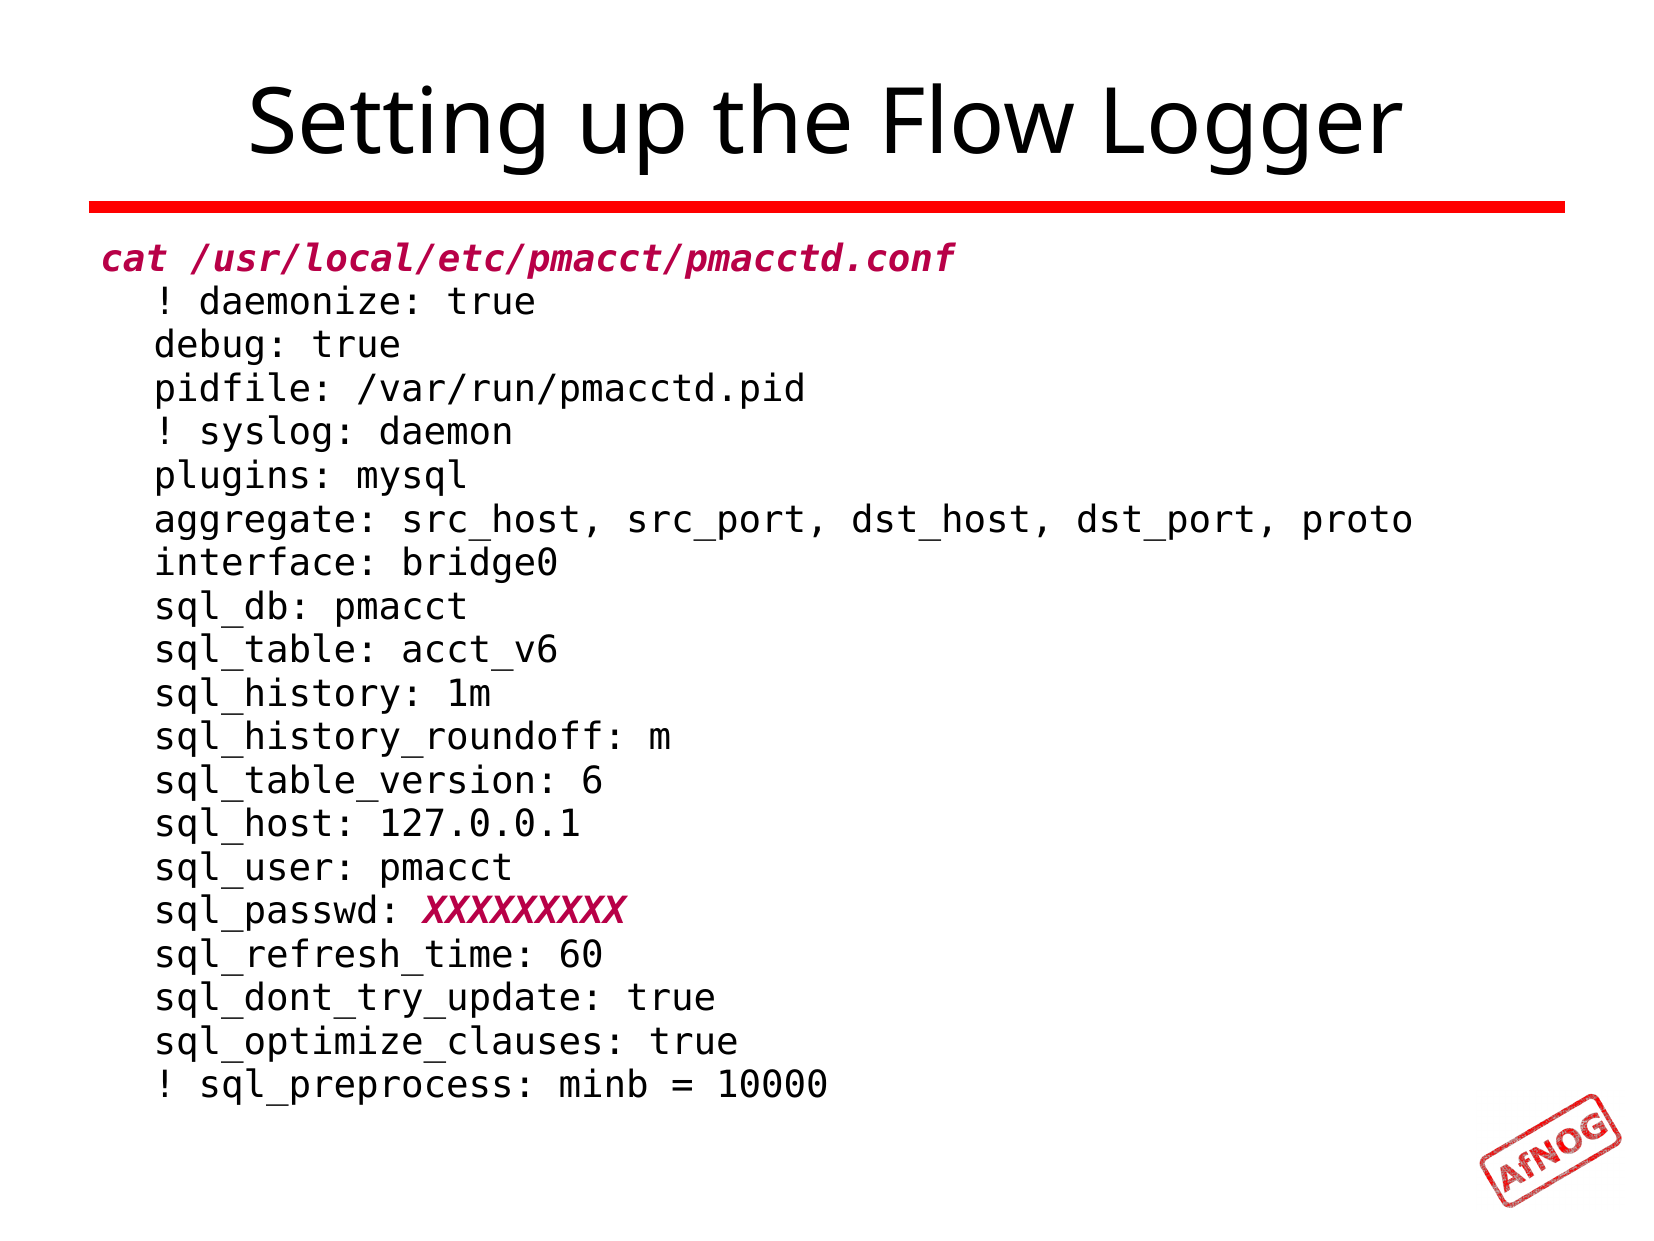

# Setting up the Flow Logger
cat /usr/local/etc/pmacct/pmacctd.conf
! daemonize: true
debug: true
pidfile: /var/run/pmacctd.pid
! syslog: daemon
plugins: mysql
aggregate: src_host, src_port, dst_host, dst_port, proto
interface: bridge0
sql_db: pmacct
sql_table: acct_v6
sql_history: 1m
sql_history_roundoff: m
sql_table_version: 6
sql_host: 127.0.0.1
sql_user: pmacct
sql_passwd: XXXXXXXXX
sql_refresh_time: 60
sql_dont_try_update: true
sql_optimize_clauses: true
! sql_preprocess: minb = 10000